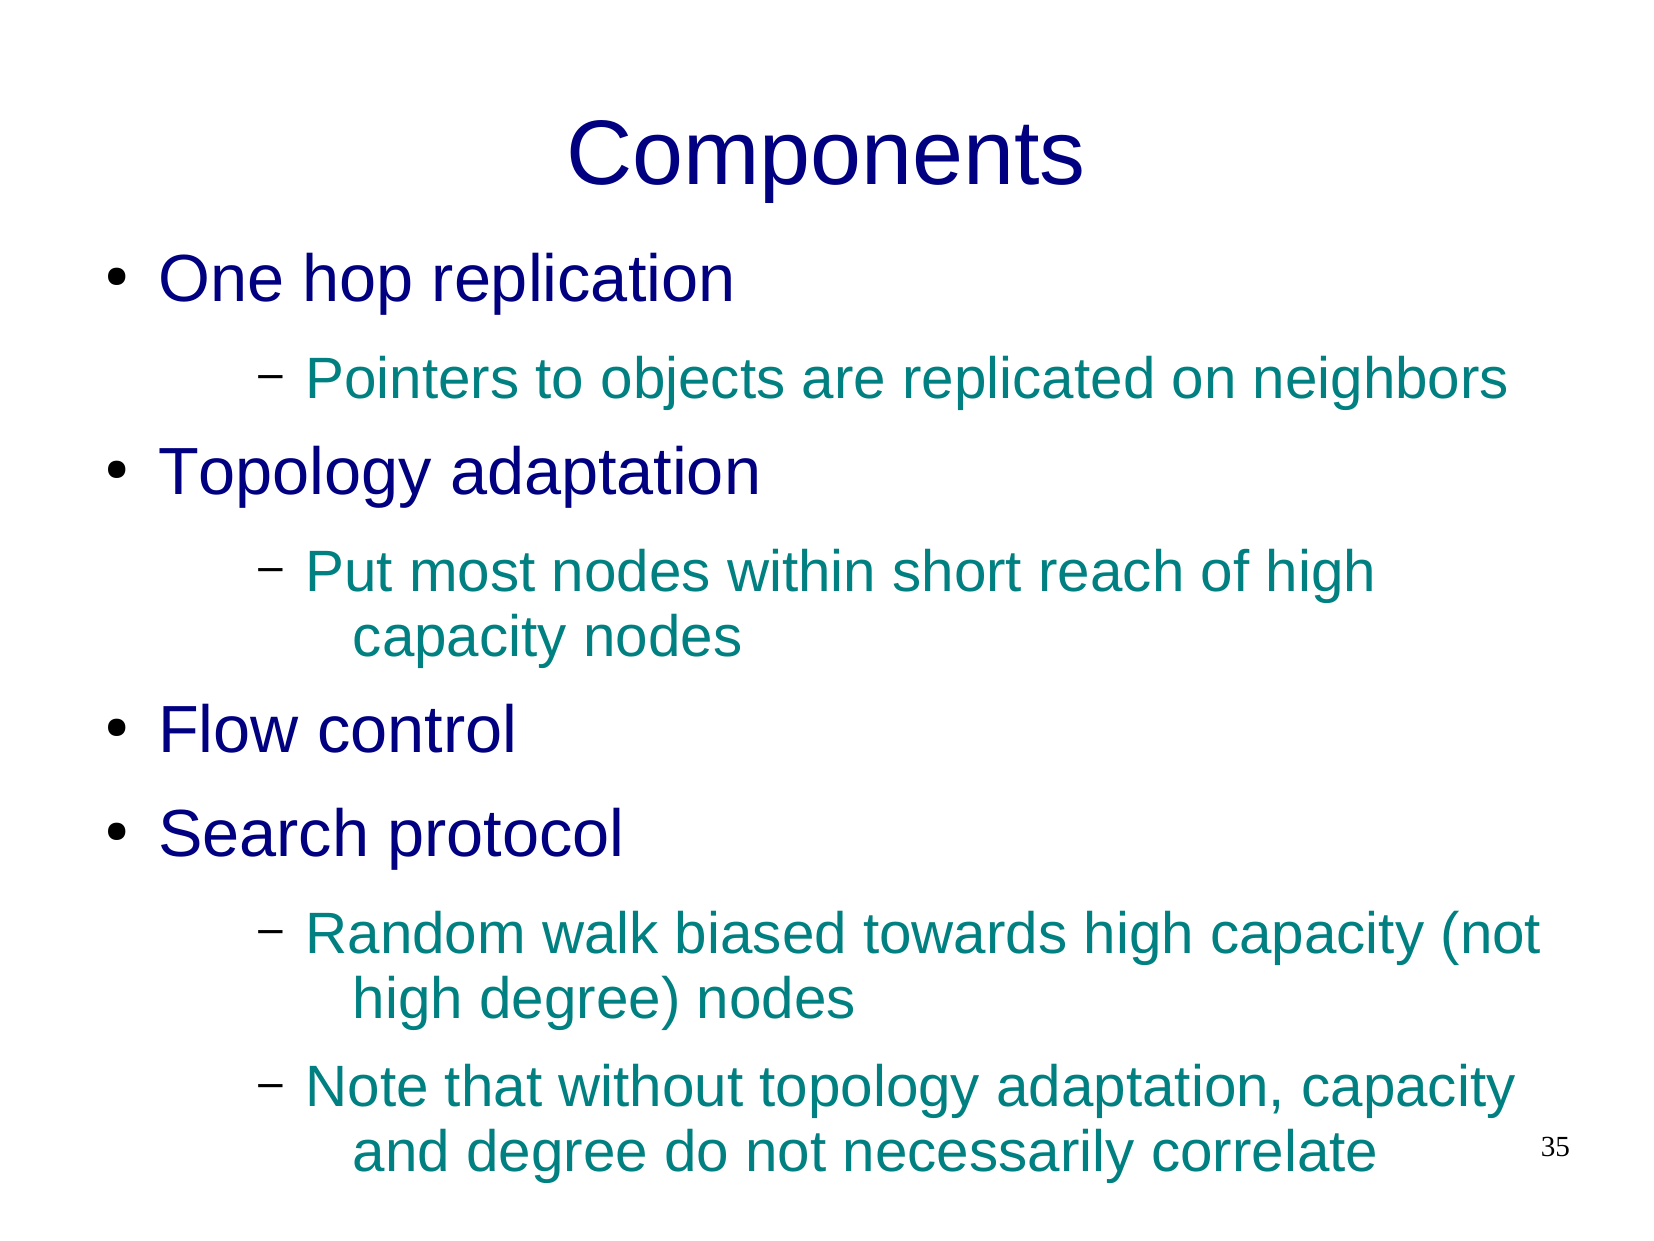

# Components
One hop replication
Pointers to objects are replicated on neighbors
Topology adaptation
Put most nodes within short reach of high capacity nodes
Flow control
Search protocol
Random walk biased towards high capacity (not high degree) nodes
Note that without topology adaptation, capacity and degree do not necessarily correlate
35